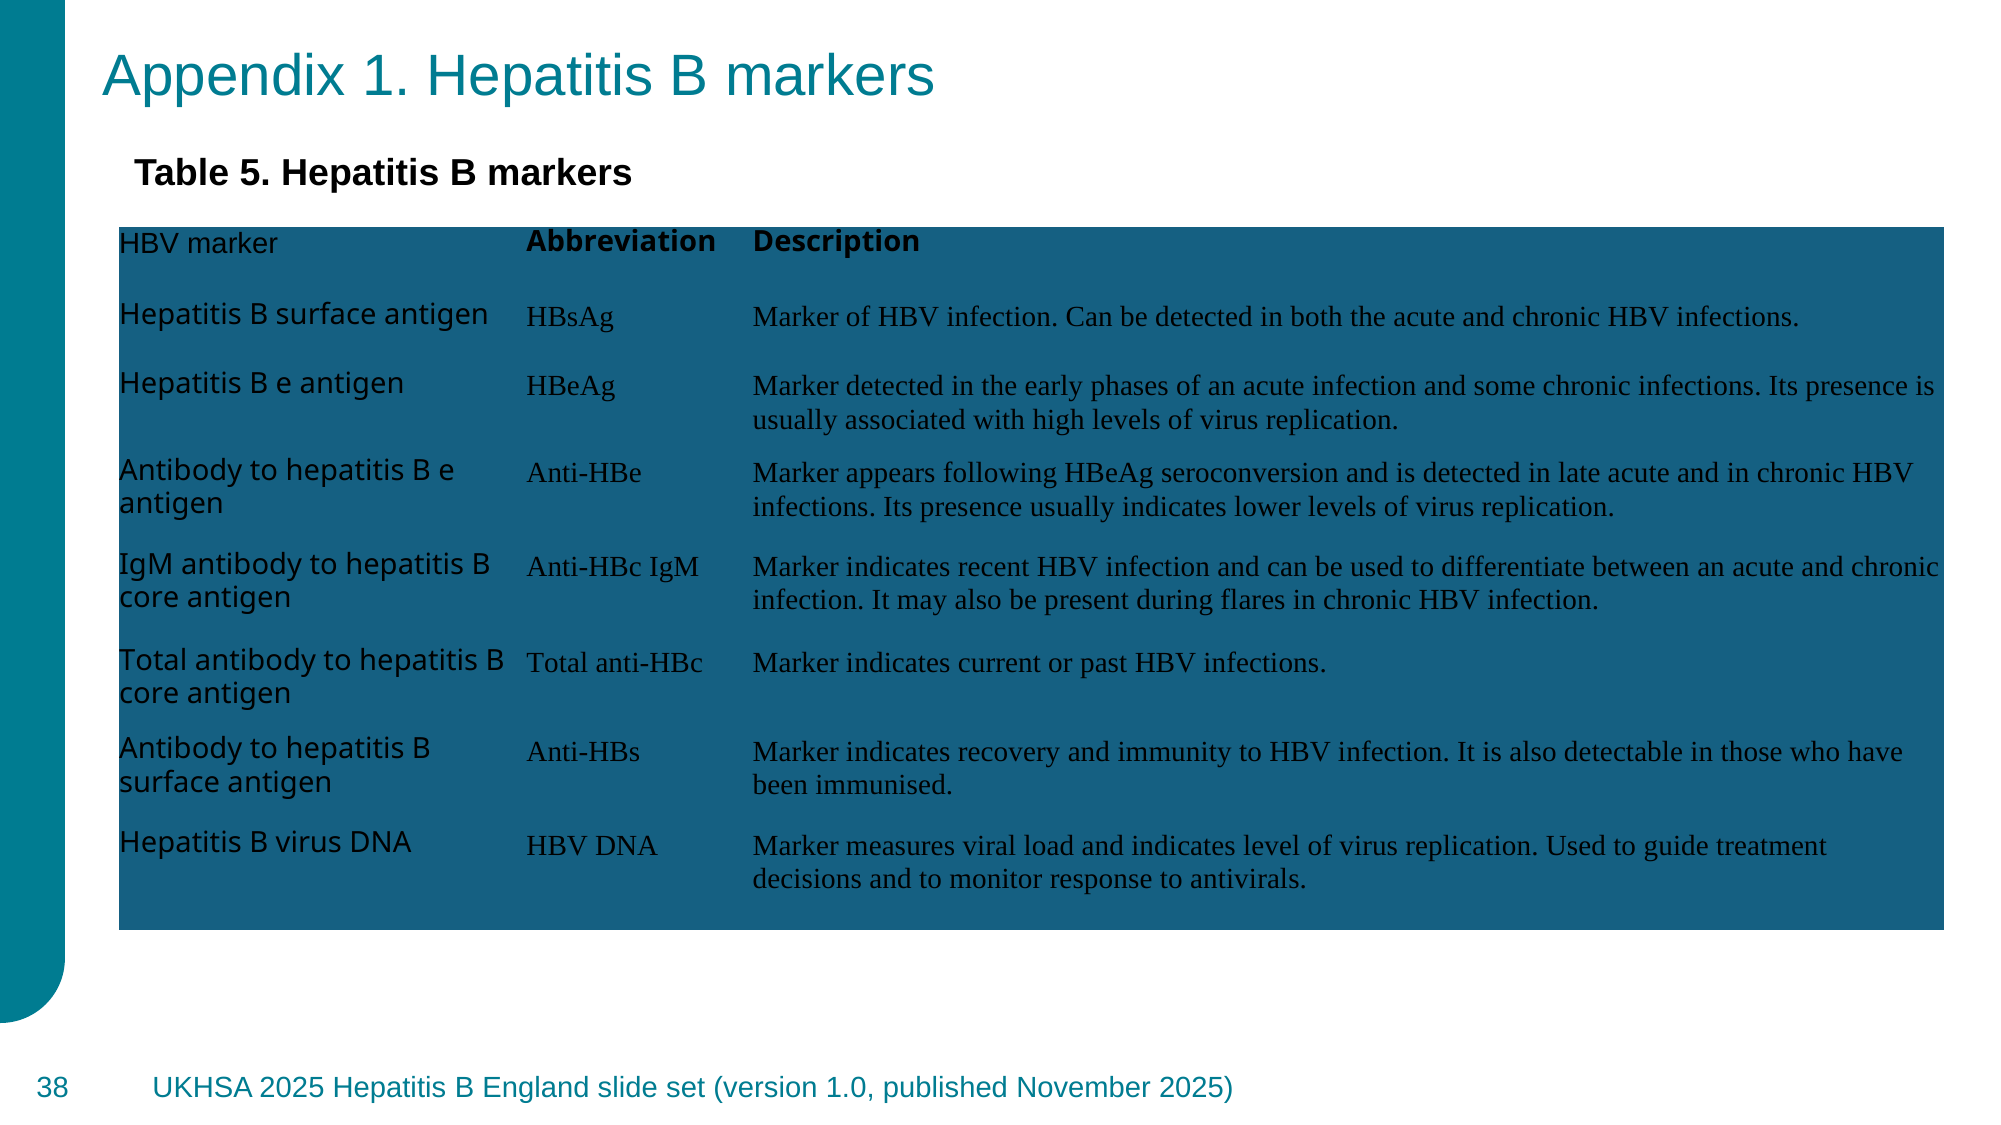

# Appendix 1. Hepatitis B markers
Table 5. Hepatitis B markers
| HBV marker | Abbreviation | Description |
| --- | --- | --- |
| Hepatitis B surface antigen | HBsAg | Marker of HBV infection. Can be detected in both the acute and chronic HBV infections. |
| Hepatitis B e antigen | HBeAg | Marker detected in the early phases of an acute infection and some chronic infections. Its presence is usually associated with high levels of virus replication. |
| Antibody to hepatitis B e antigen | Anti-HBe | Marker appears following HBeAg seroconversion and is detected in late acute and in chronic HBV infections. Its presence usually indicates lower levels of virus replication. |
| IgM antibody to hepatitis B core antigen | Anti-HBc IgM | Marker indicates recent HBV infection and can be used to differentiate between an acute and chronic infection. It may also be present during flares in chronic HBV infection. |
| Total antibody to hepatitis B core antigen | Total anti-HBc | Marker indicates current or past HBV infections. |
| Antibody to hepatitis B surface antigen | Anti-HBs | Marker indicates recovery and immunity to HBV infection. It is also detectable in those who have been immunised. |
| Hepatitis B virus DNA | HBV DNA | Marker measures viral load and indicates level of virus replication. Used to guide treatment decisions and to monitor response to antivirals. |
UKHSA 2025 Hepatitis B England slide set (version 1.0, published November 2025)